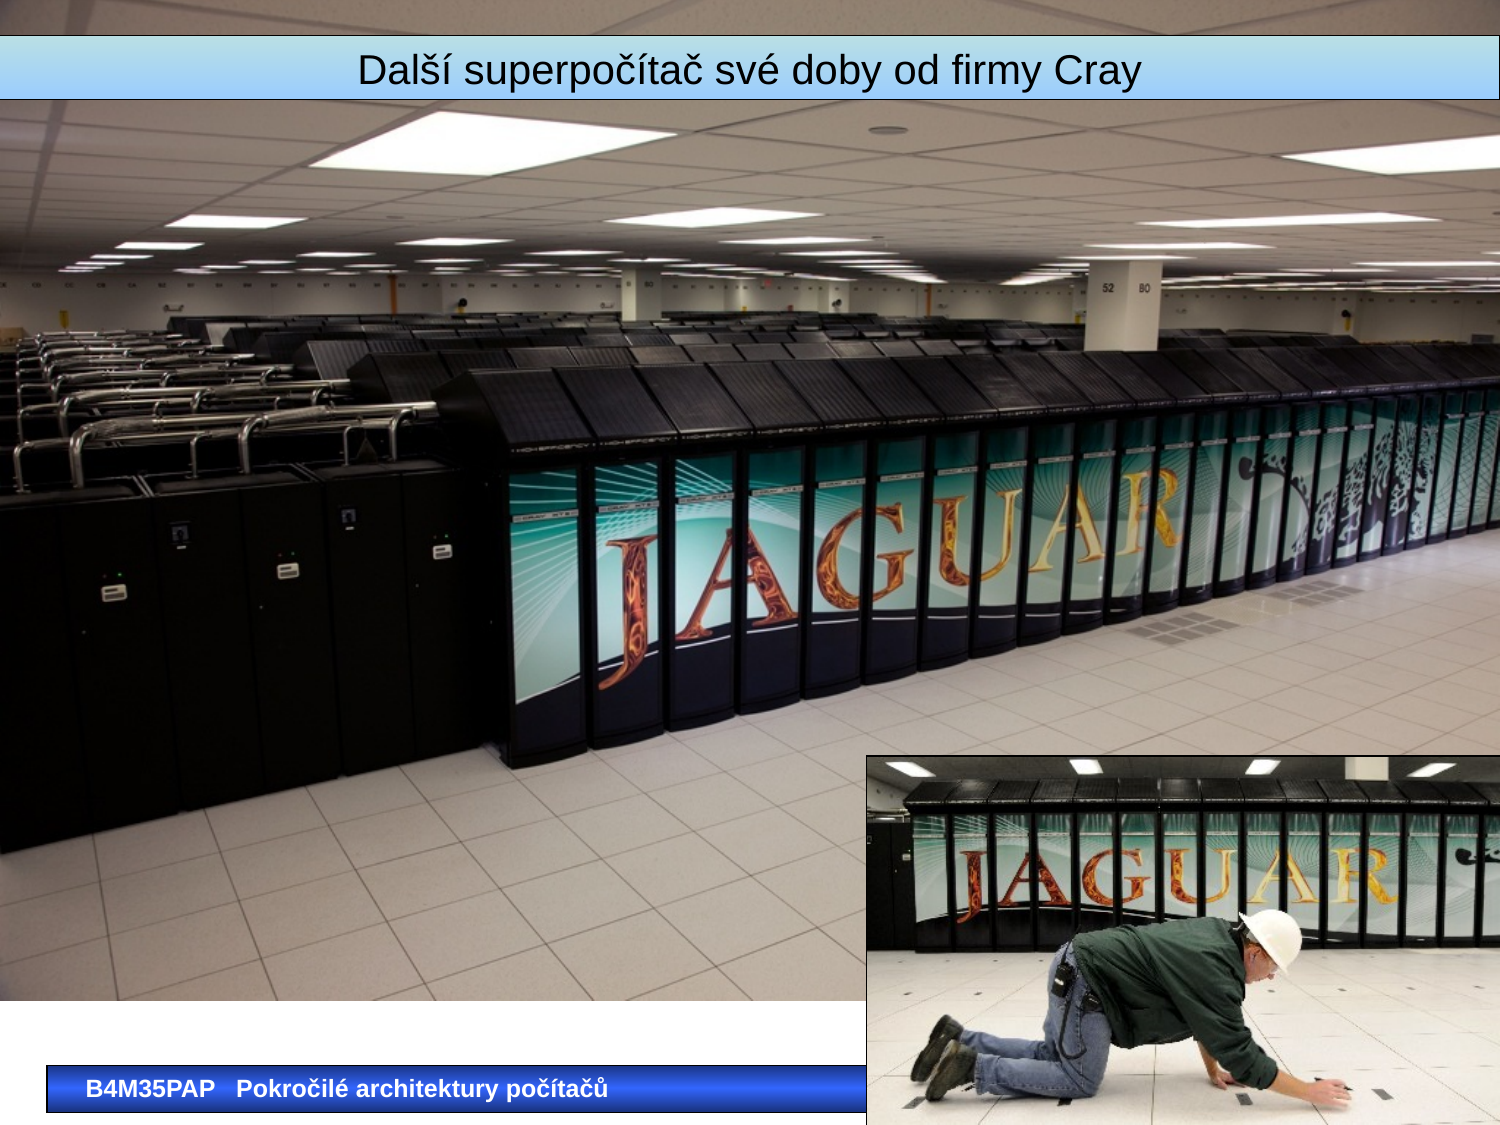

#
Další superpočítač své doby od firmy Cray
B4M35PAP Pokročilé architektury počítačů